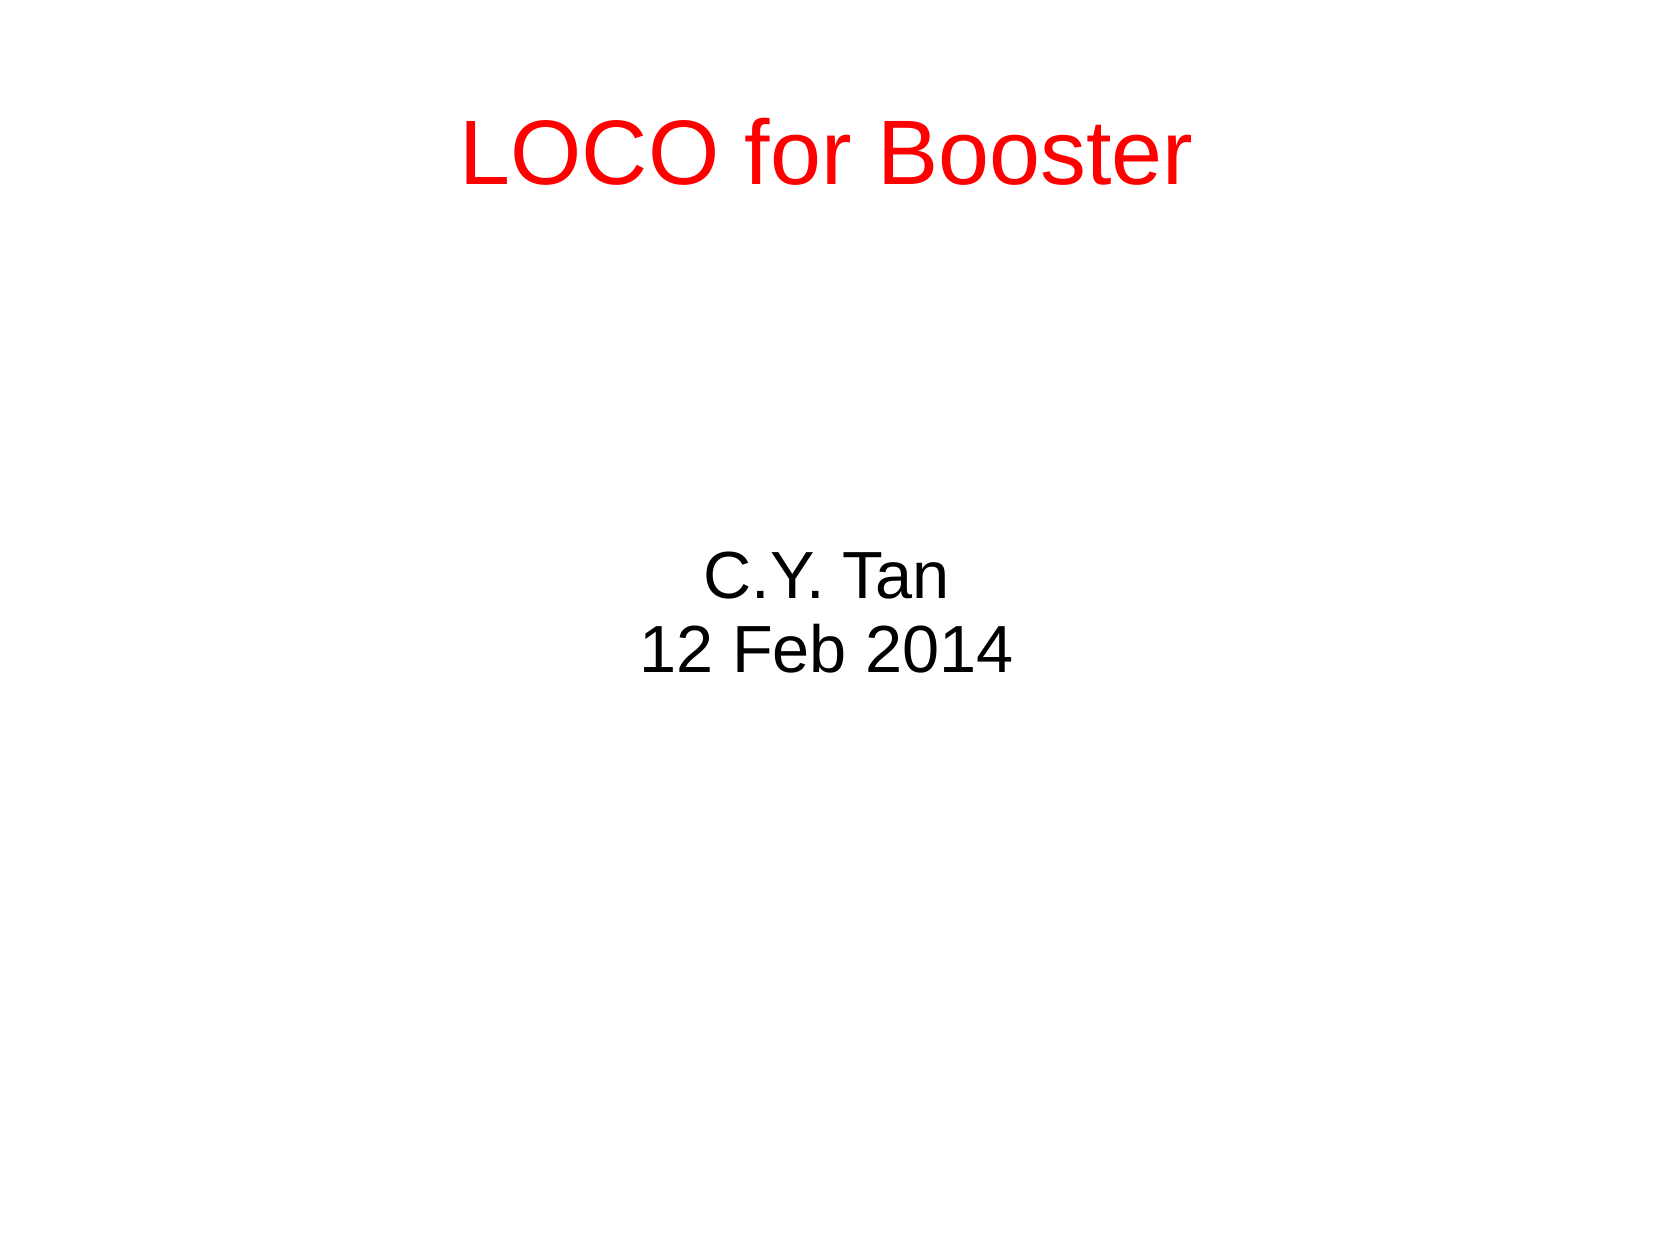

# LOCO for Booster
C.Y. Tan
12 Feb 2014